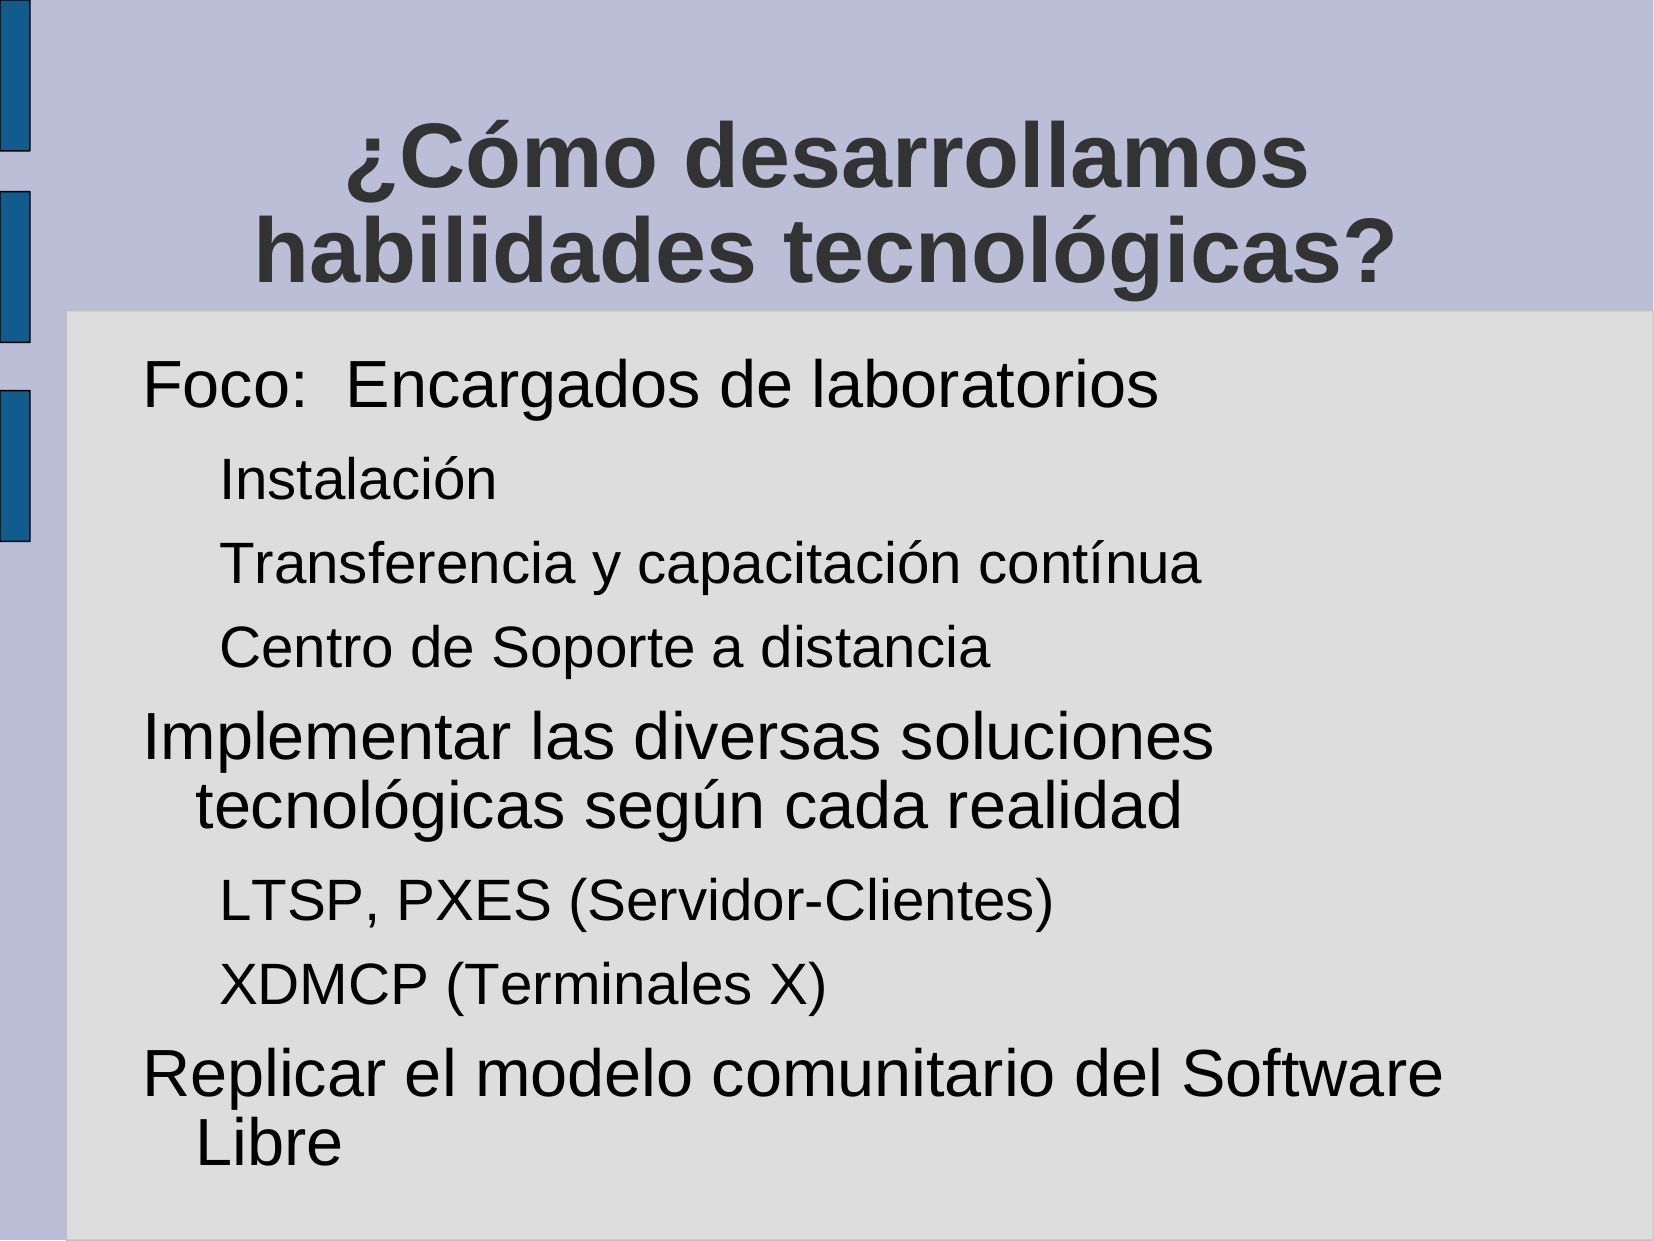

# ¿Cómo desarrollamos habilidades tecnológicas?
Foco: Encargados de laboratorios
Instalación
Transferencia y capacitación contínua
Centro de Soporte a distancia
Implementar las diversas soluciones tecnológicas según cada realidad
LTSP, PXES (Servidor-Clientes)
XDMCP (Terminales X)
Replicar el modelo comunitario del Software Libre